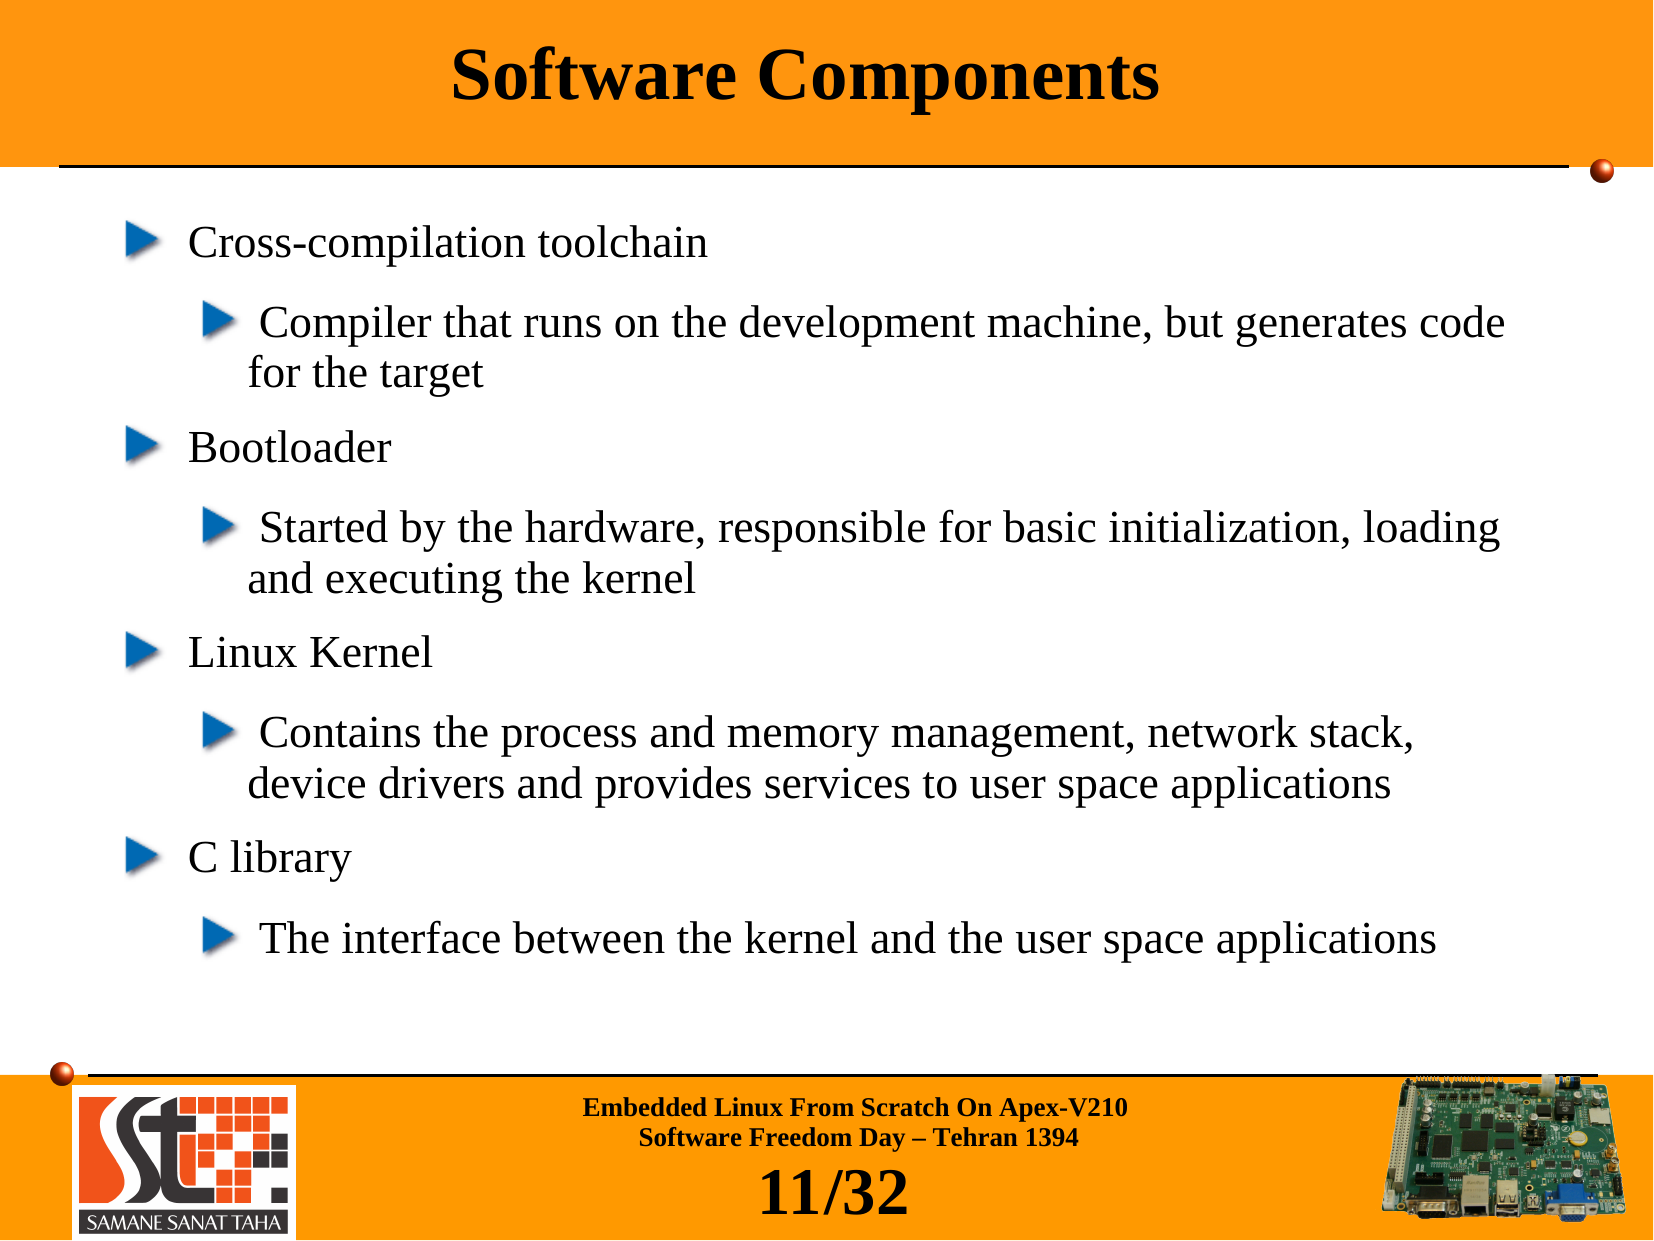

# Software Components
 Cross-compilation toolchain
 Compiler that runs on the development machine, but generates code for the target
 Bootloader
 Started by the hardware, responsible for basic initialization, loading and executing the kernel
 Linux Kernel
 Contains the process and memory management, network stack, device drivers and provides services to user space applications
 C library
 The interface between the kernel and the user space applications